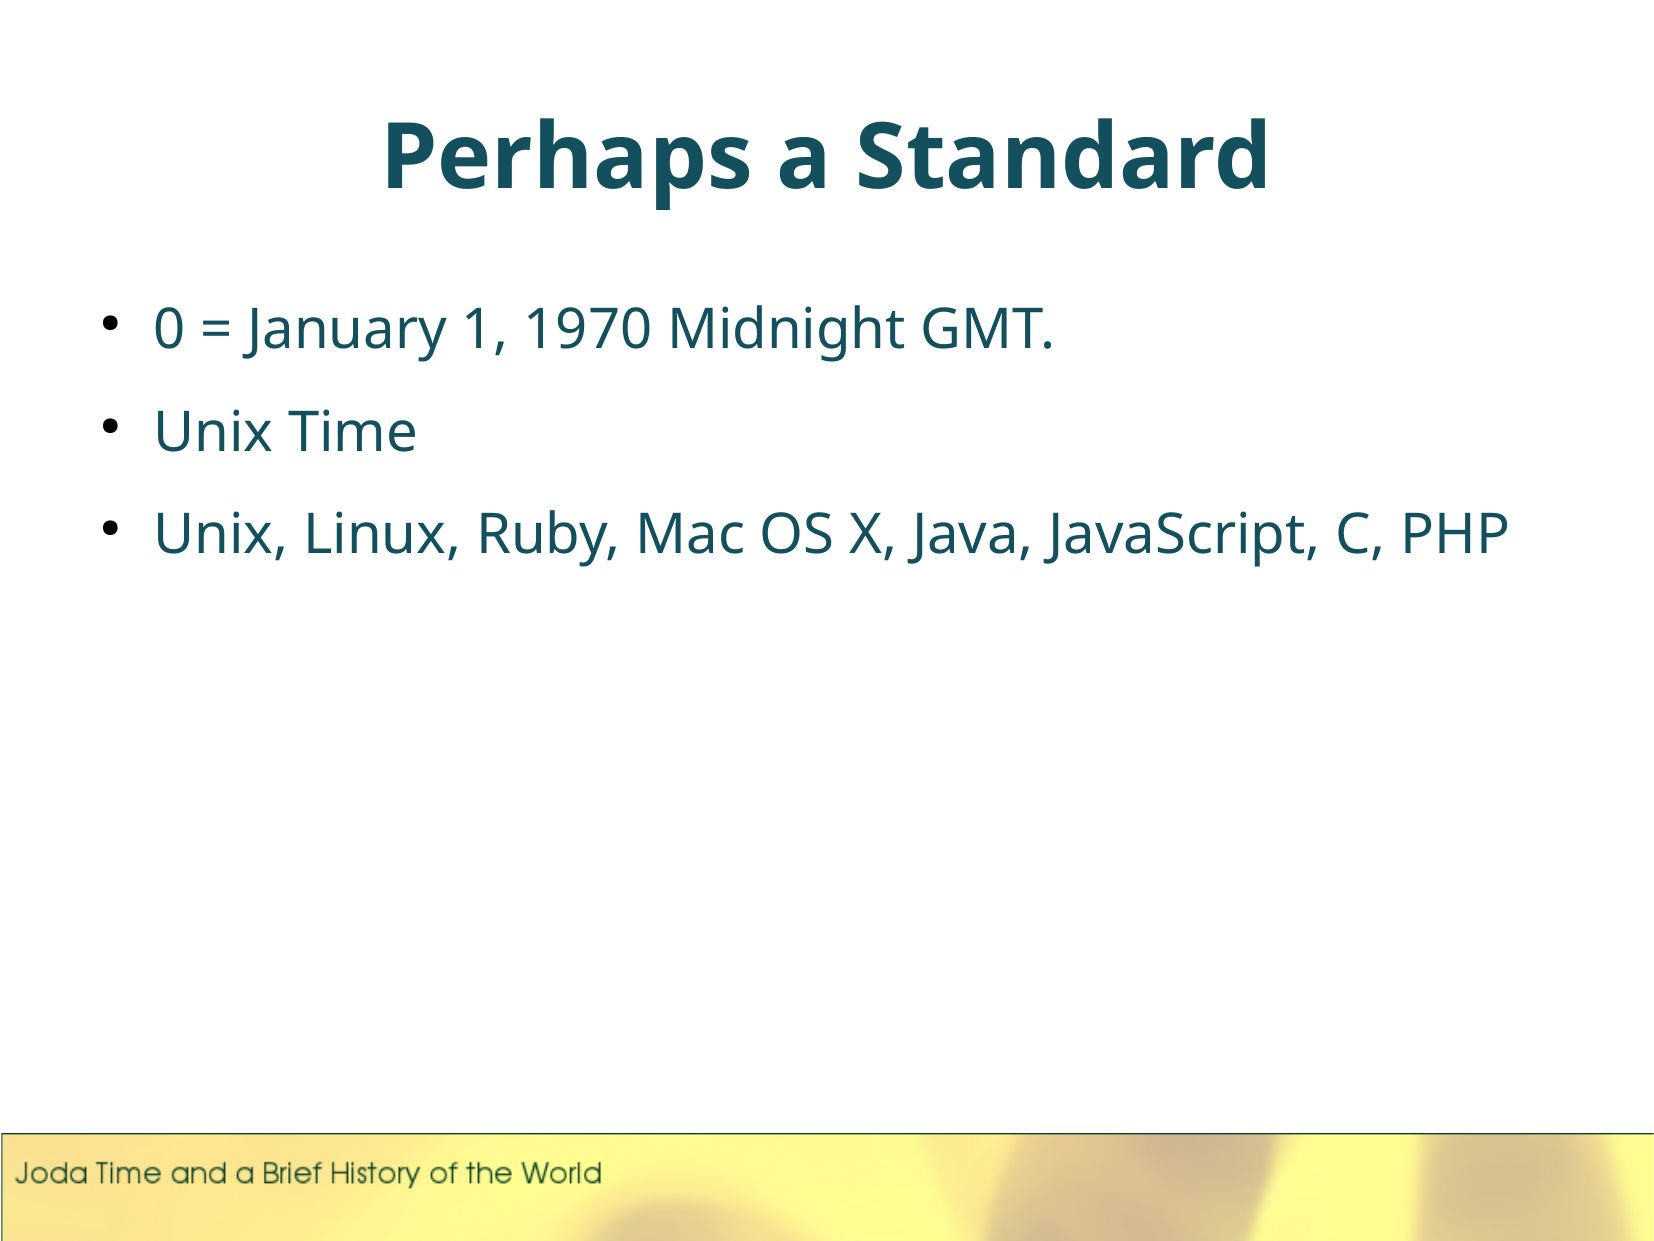

# Perhaps a Standard
0 = January 1, 1970 Midnight GMT.
Unix Time
Unix, Linux, Ruby, Mac OS X, Java, JavaScript, C, PHP